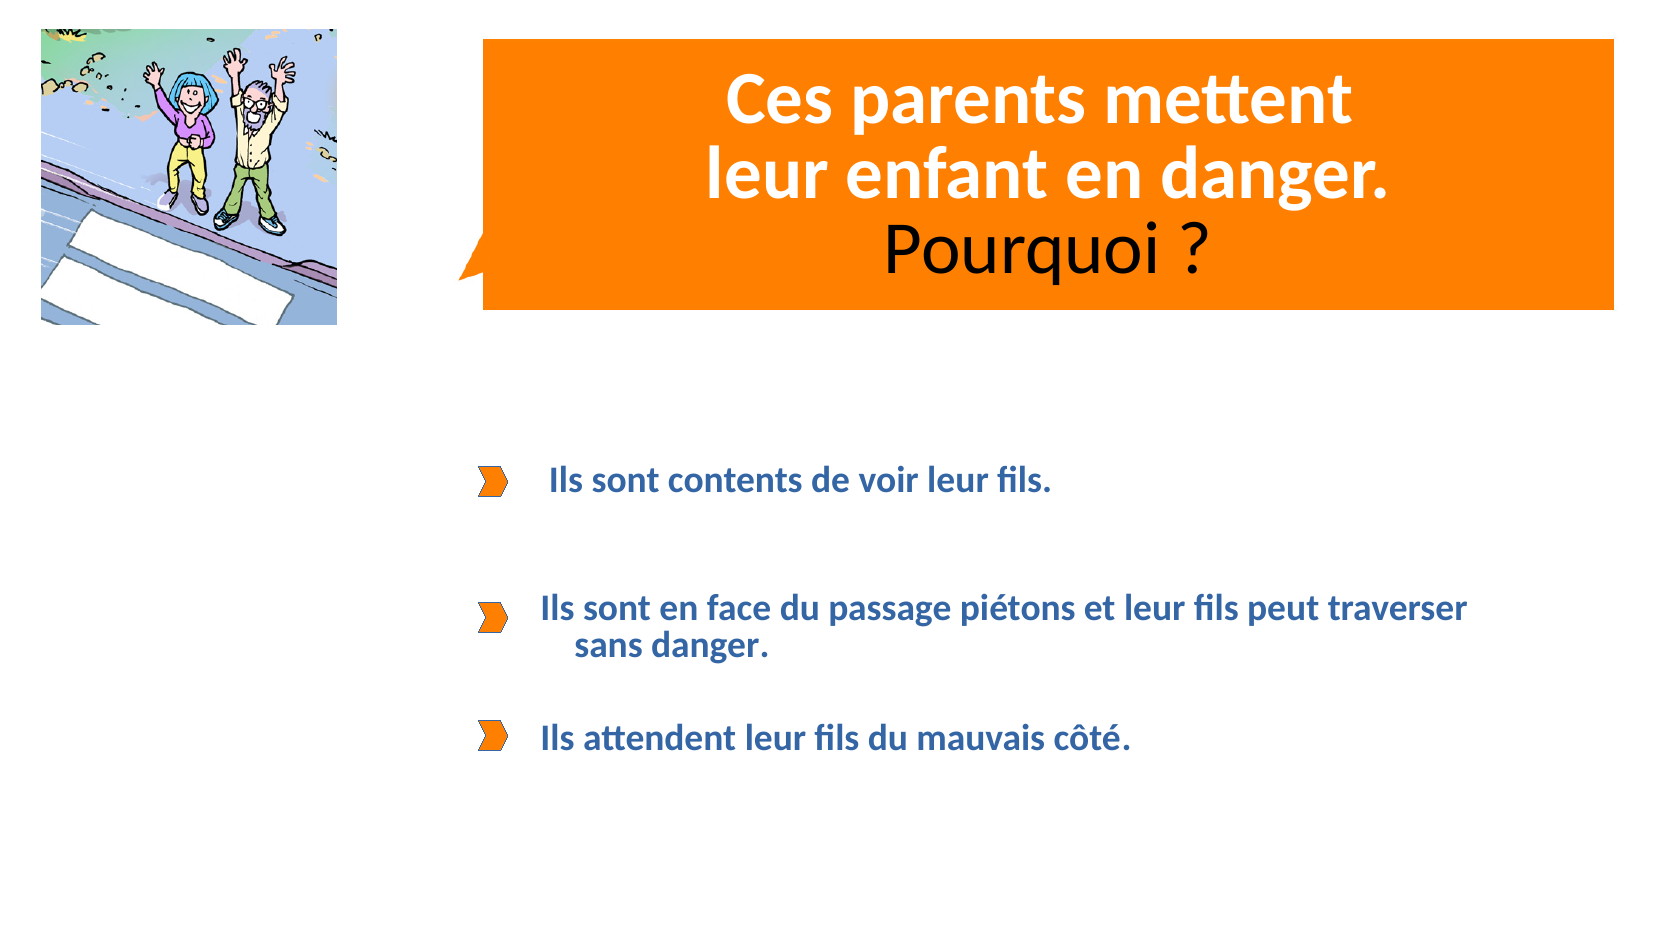

Ces parents mettent
leur enfant en danger.
Pourquoi ?
 Ils sont contents de voir leur fils.
Ils sont en face du passage piétons et leur fils peut traverser
 sans danger.
Ils attendent leur fils du mauvais côté.